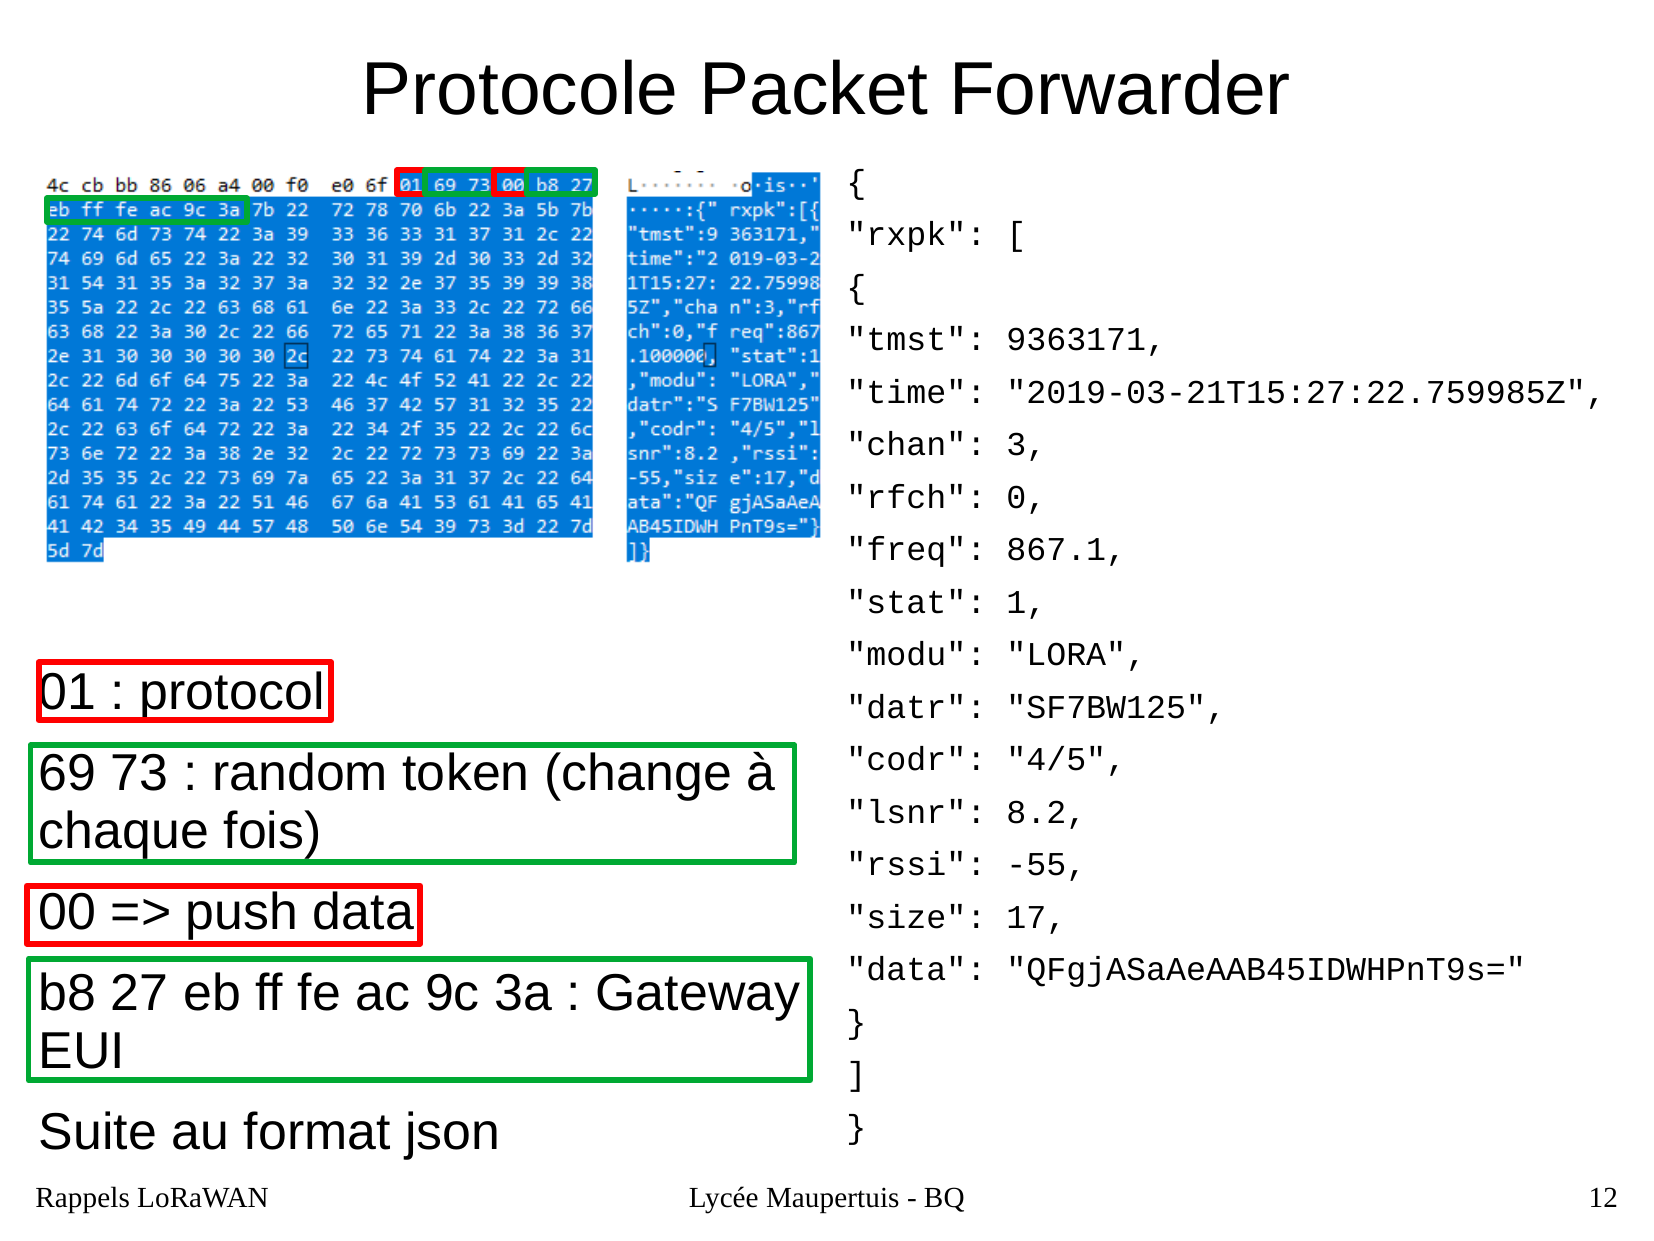

Protocole Packet Forwarder
{
"rxpk": [
{
"tmst": 9363171,
"time": "2019-03-21T15:27:22.759985Z",
"chan": 3,
"rfch": 0,
"freq": 867.1,
"stat": 1,
"modu": "LORA",
"datr": "SF7BW125",
"codr": "4/5",
"lsnr": 8.2,
"rssi": -55,
"size": 17,
"data": "QFgjASaAeAAB45IDWHPnT9s="
}
]
}
# 01 : protocol
69 73 : random token (change à chaque fois)
00 => push data
b8 27 eb ff fe ac 9c 3a : Gateway EUI
Suite au format json
Rappels LoRaWAN
Lycée Maupertuis - BQ
12